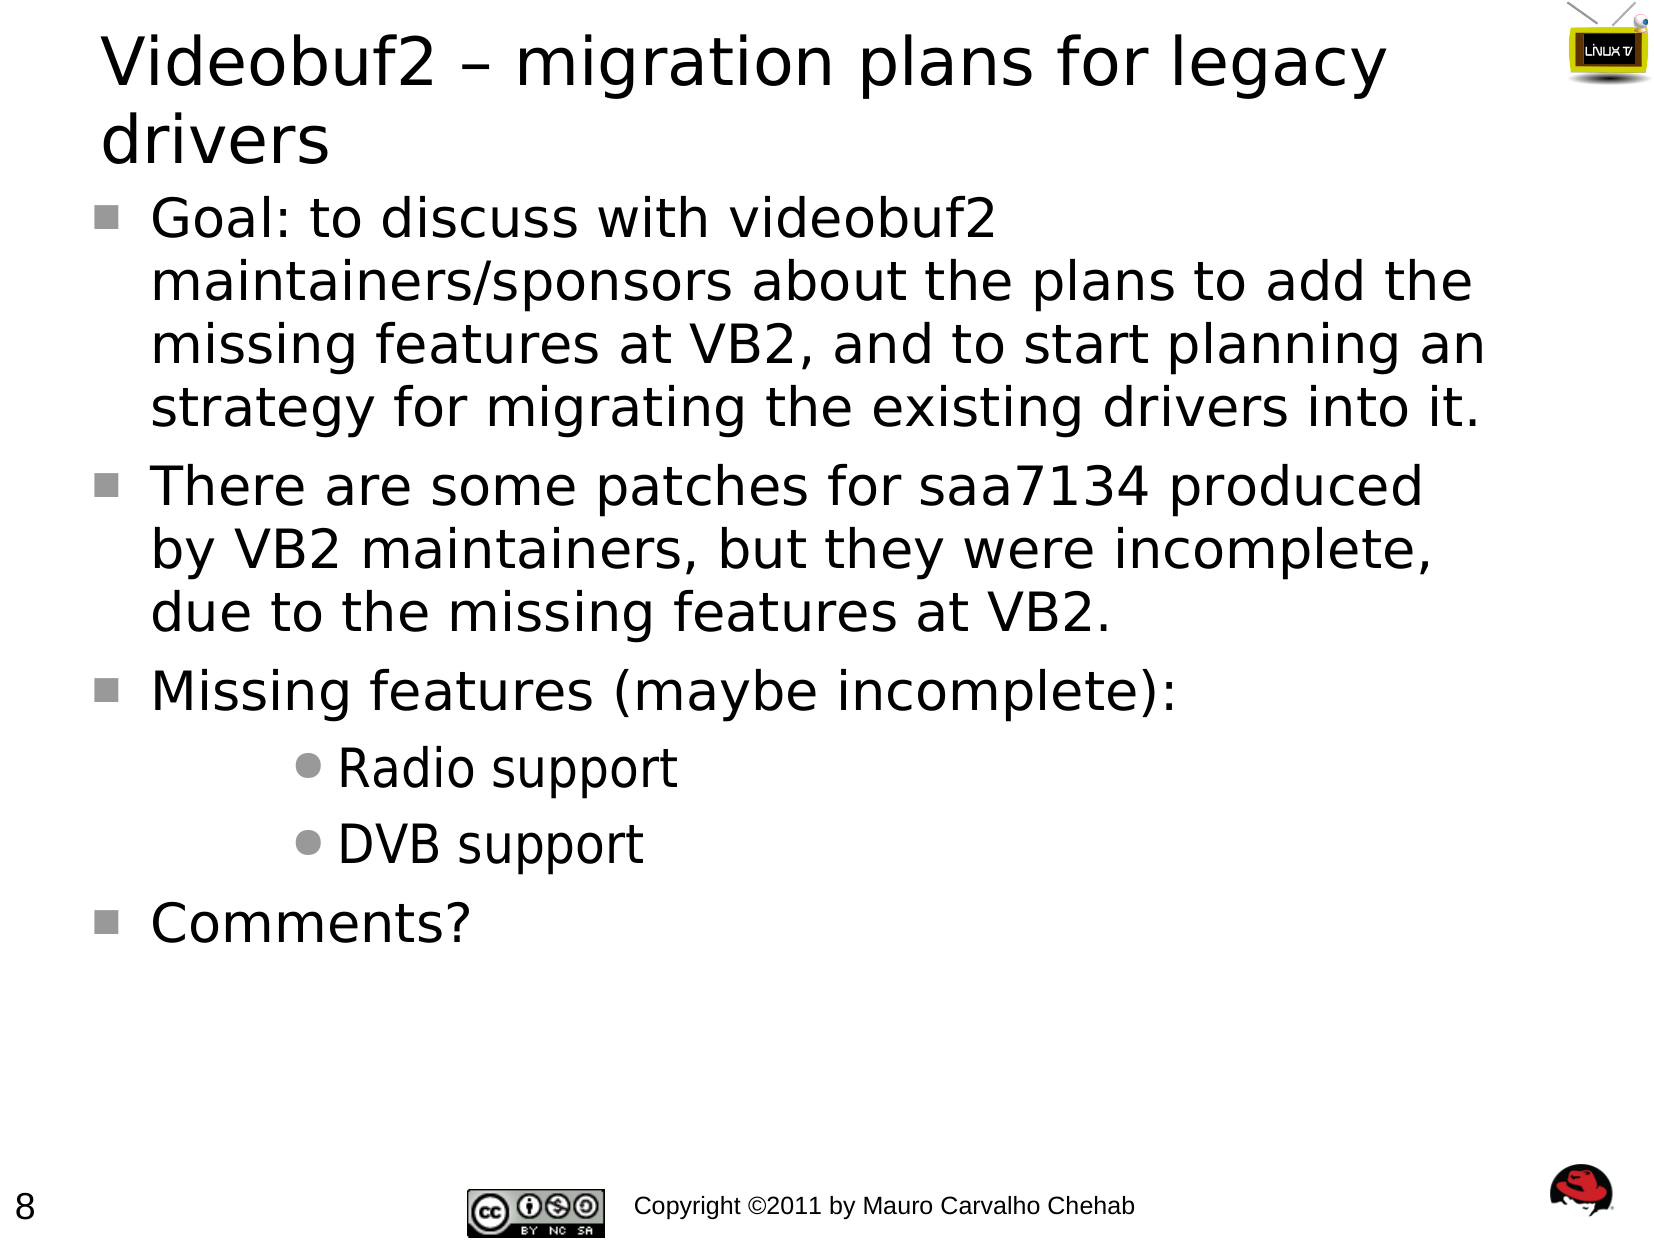

# Videobuf2 – migration plans for legacy drivers
Goal: to discuss with videobuf2 maintainers/sponsors about the plans to add the missing features at VB2, and to start planning an strategy for migrating the existing drivers into it.
There are some patches for saa7134 produced by VB2 maintainers, but they were incomplete, due to the missing features at VB2.
Missing features (maybe incomplete):
Radio support
DVB support
Comments?